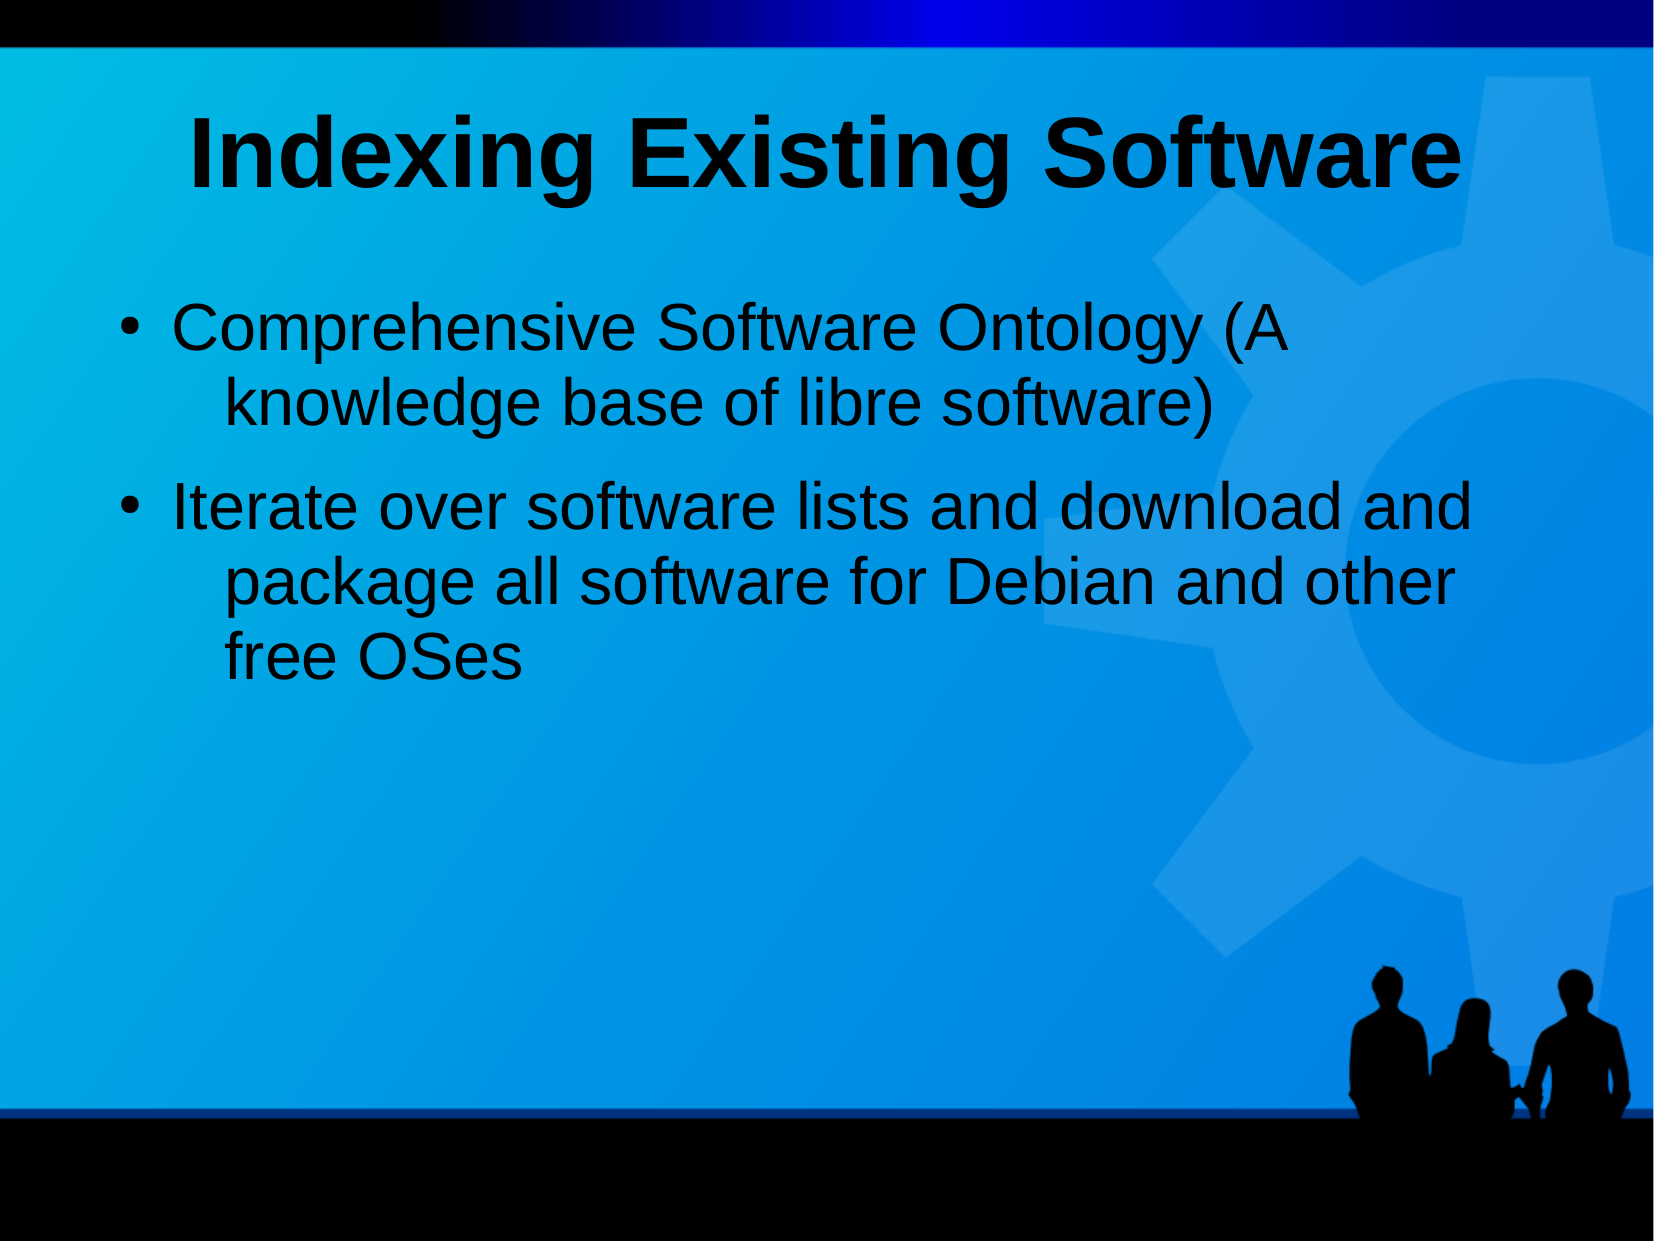

# Indexing Existing Software
Comprehensive Software Ontology (A knowledge base of libre software)
Iterate over software lists and download and package all software for Debian and other free OSes